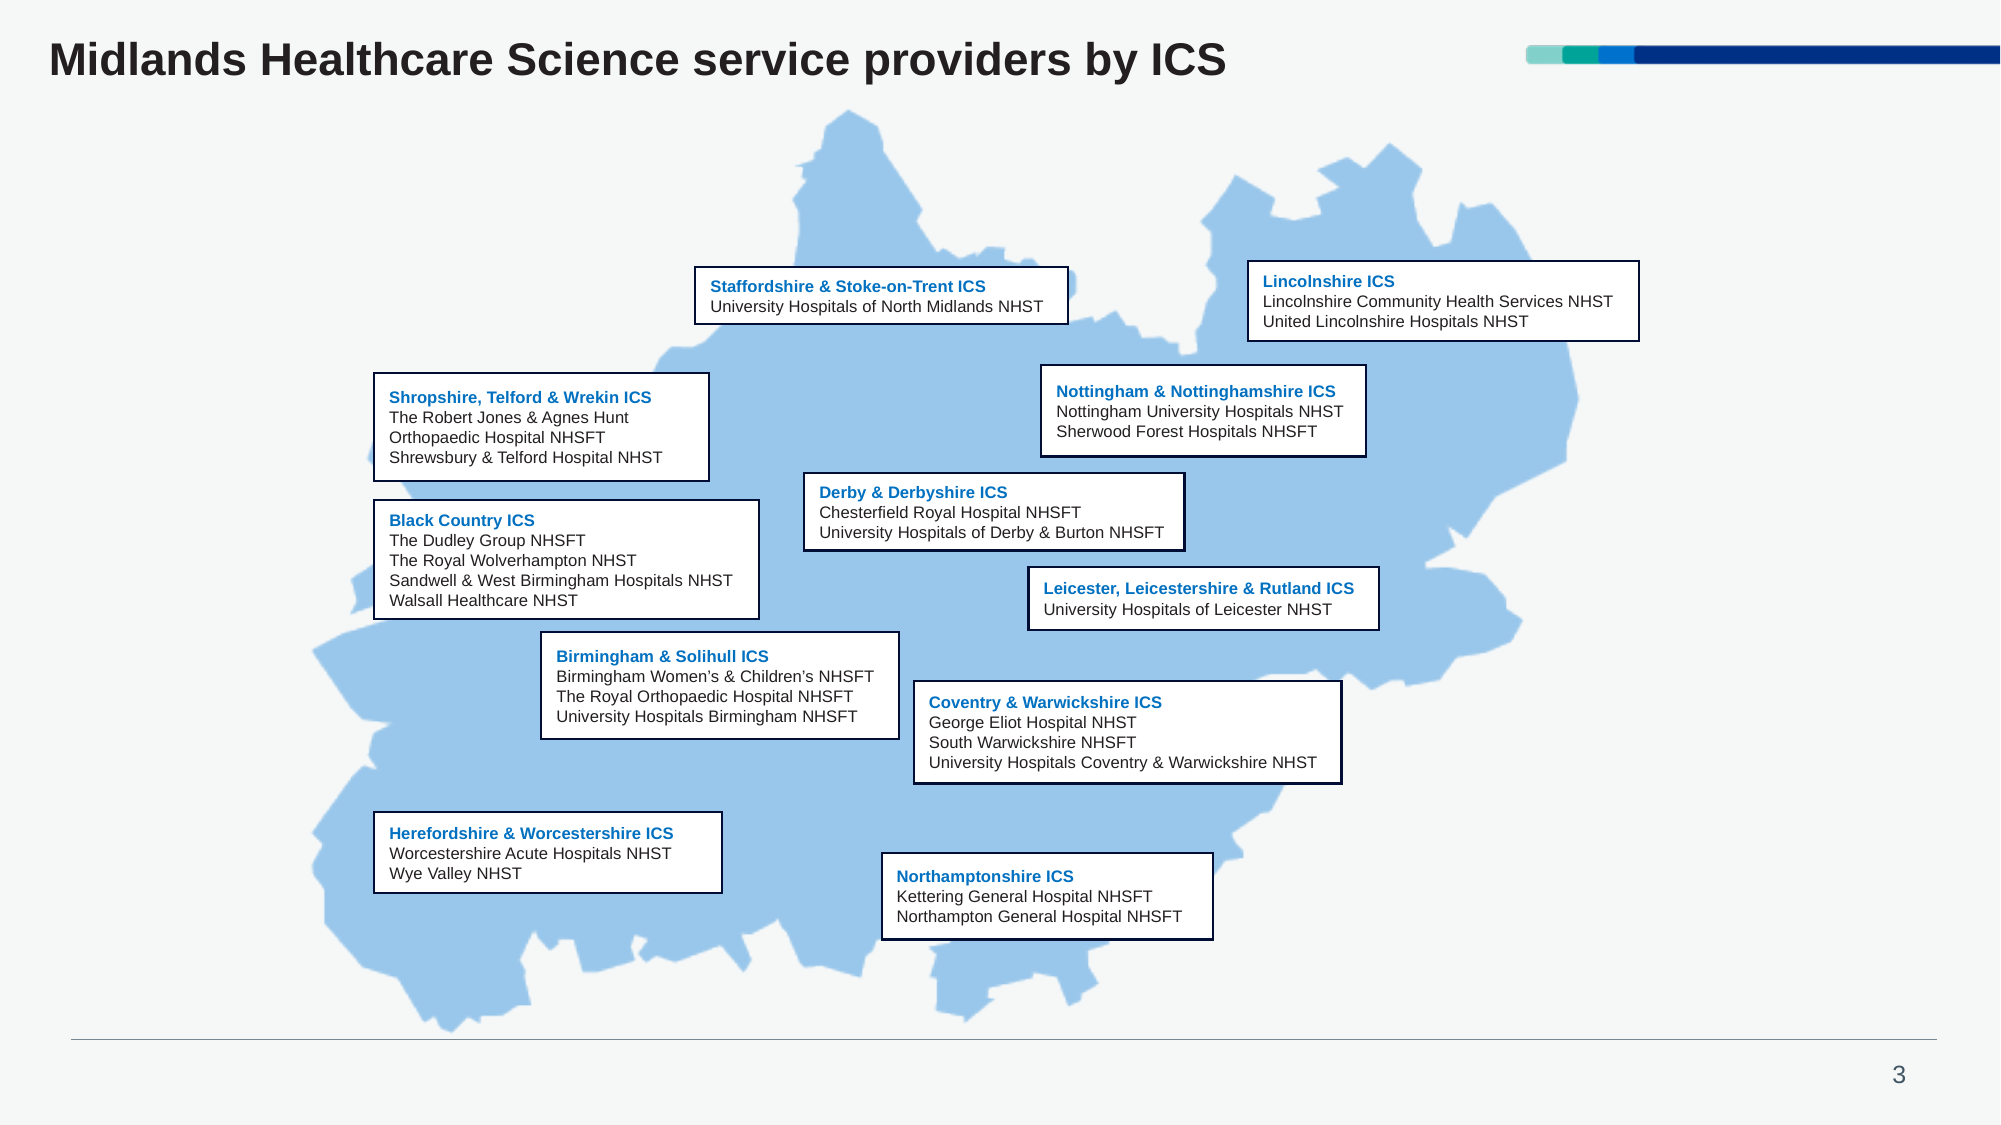

Midlands Healthcare Science service providers by ICS
Lincolnshire ICS
Lincolnshire Community Health Services NHST
United Lincolnshire Hospitals NHST
Staffordshire & Stoke-on-Trent ICS
University Hospitals of North Midlands NHST
Nottingham & Nottinghamshire ICS
Nottingham University Hospitals NHST
Sherwood Forest Hospitals NHSFT
Shropshire, Telford & Wrekin ICS
The Robert Jones & Agnes Hunt Orthopaedic Hospital NHSFT
Shrewsbury & Telford Hospital NHST
Derby & Derbyshire ICS
Chesterfield Royal Hospital NHSFT
University Hospitals of Derby & Burton NHSFT
Black Country ICS
The Dudley Group NHSFT
The Royal Wolverhampton NHST
Sandwell & West Birmingham Hospitals NHST
Walsall Healthcare NHST
Leicester, Leicestershire & Rutland ICS
University Hospitals of Leicester NHST
Birmingham & Solihull ICS
Birmingham Women’s & Children’s NHSFT
The Royal Orthopaedic Hospital NHSFT
University Hospitals Birmingham NHSFT
Coventry & Warwickshire ICS
George Eliot Hospital NHST
South Warwickshire NHSFT
University Hospitals Coventry & Warwickshire NHST
Herefordshire & Worcestershire ICS
Worcestershire Acute Hospitals NHST
Wye Valley NHST
Northamptonshire ICS
Kettering General Hospital NHSFT
Northampton General Hospital NHSFT